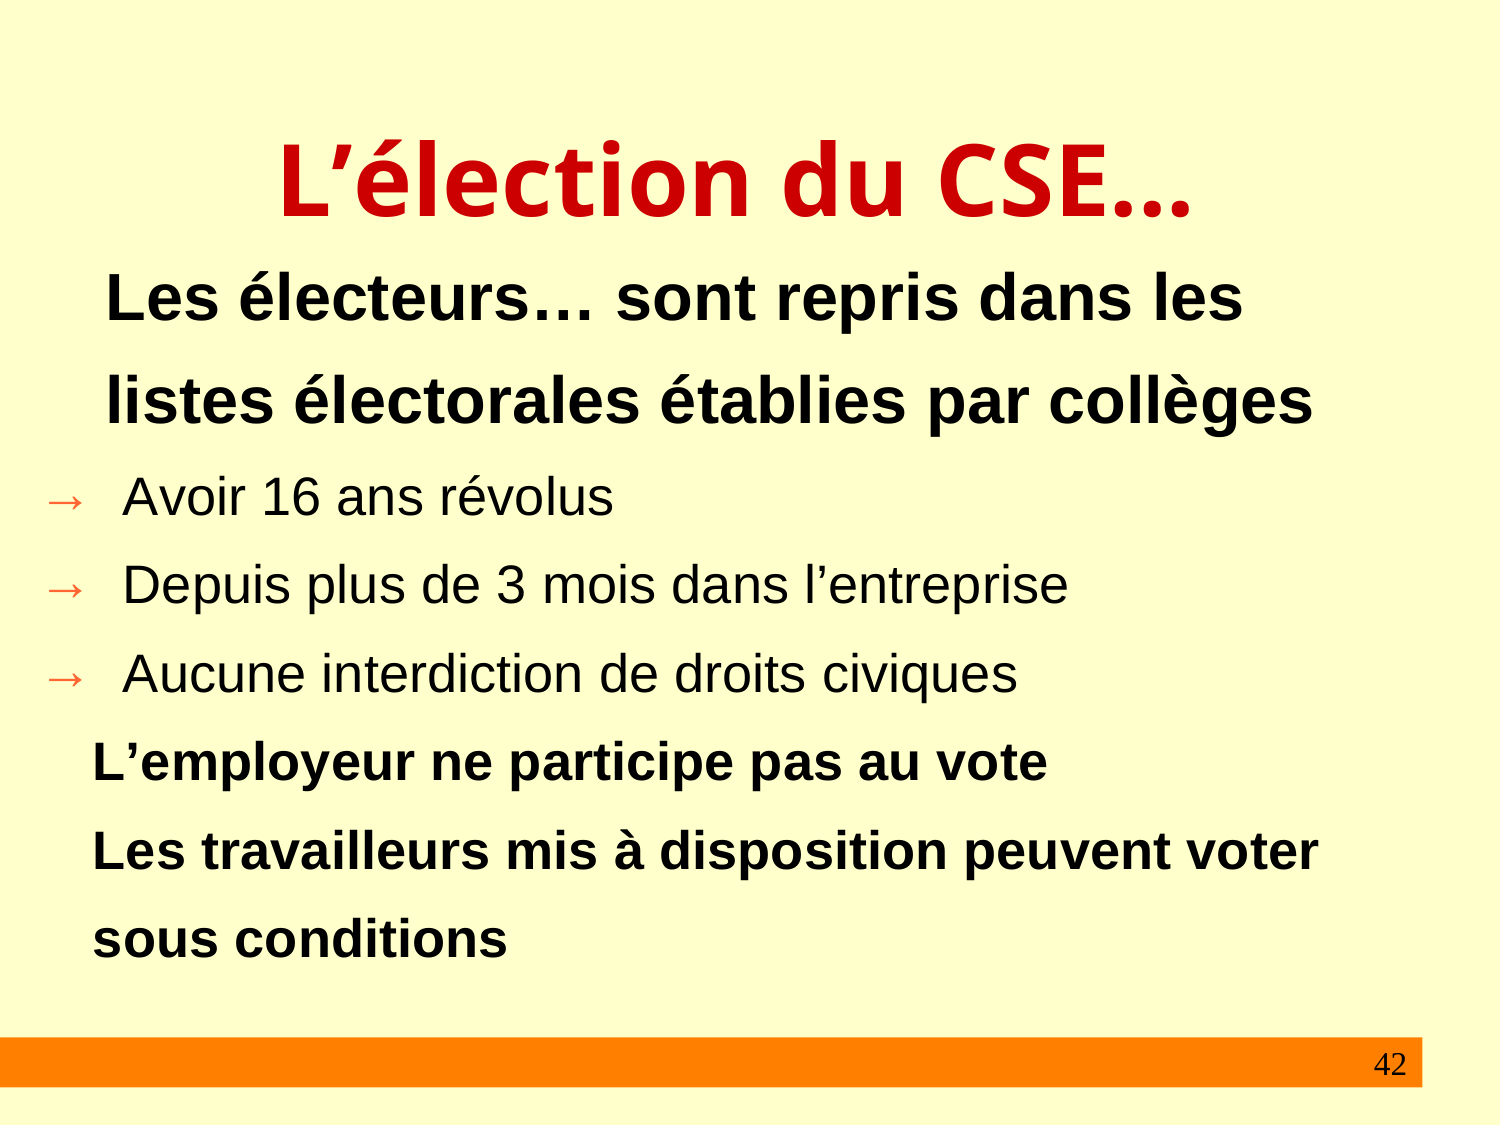

# L’élection du CSE...
Les électeurs… sont repris dans les
listes électorales établies par collèges
 Avoir 16 ans révolus
 Depuis plus de 3 mois dans l’entreprise
 Aucune interdiction de droits civiques
L’employeur ne participe pas au vote
Les travailleurs mis à disposition peuvent voter
sous conditions